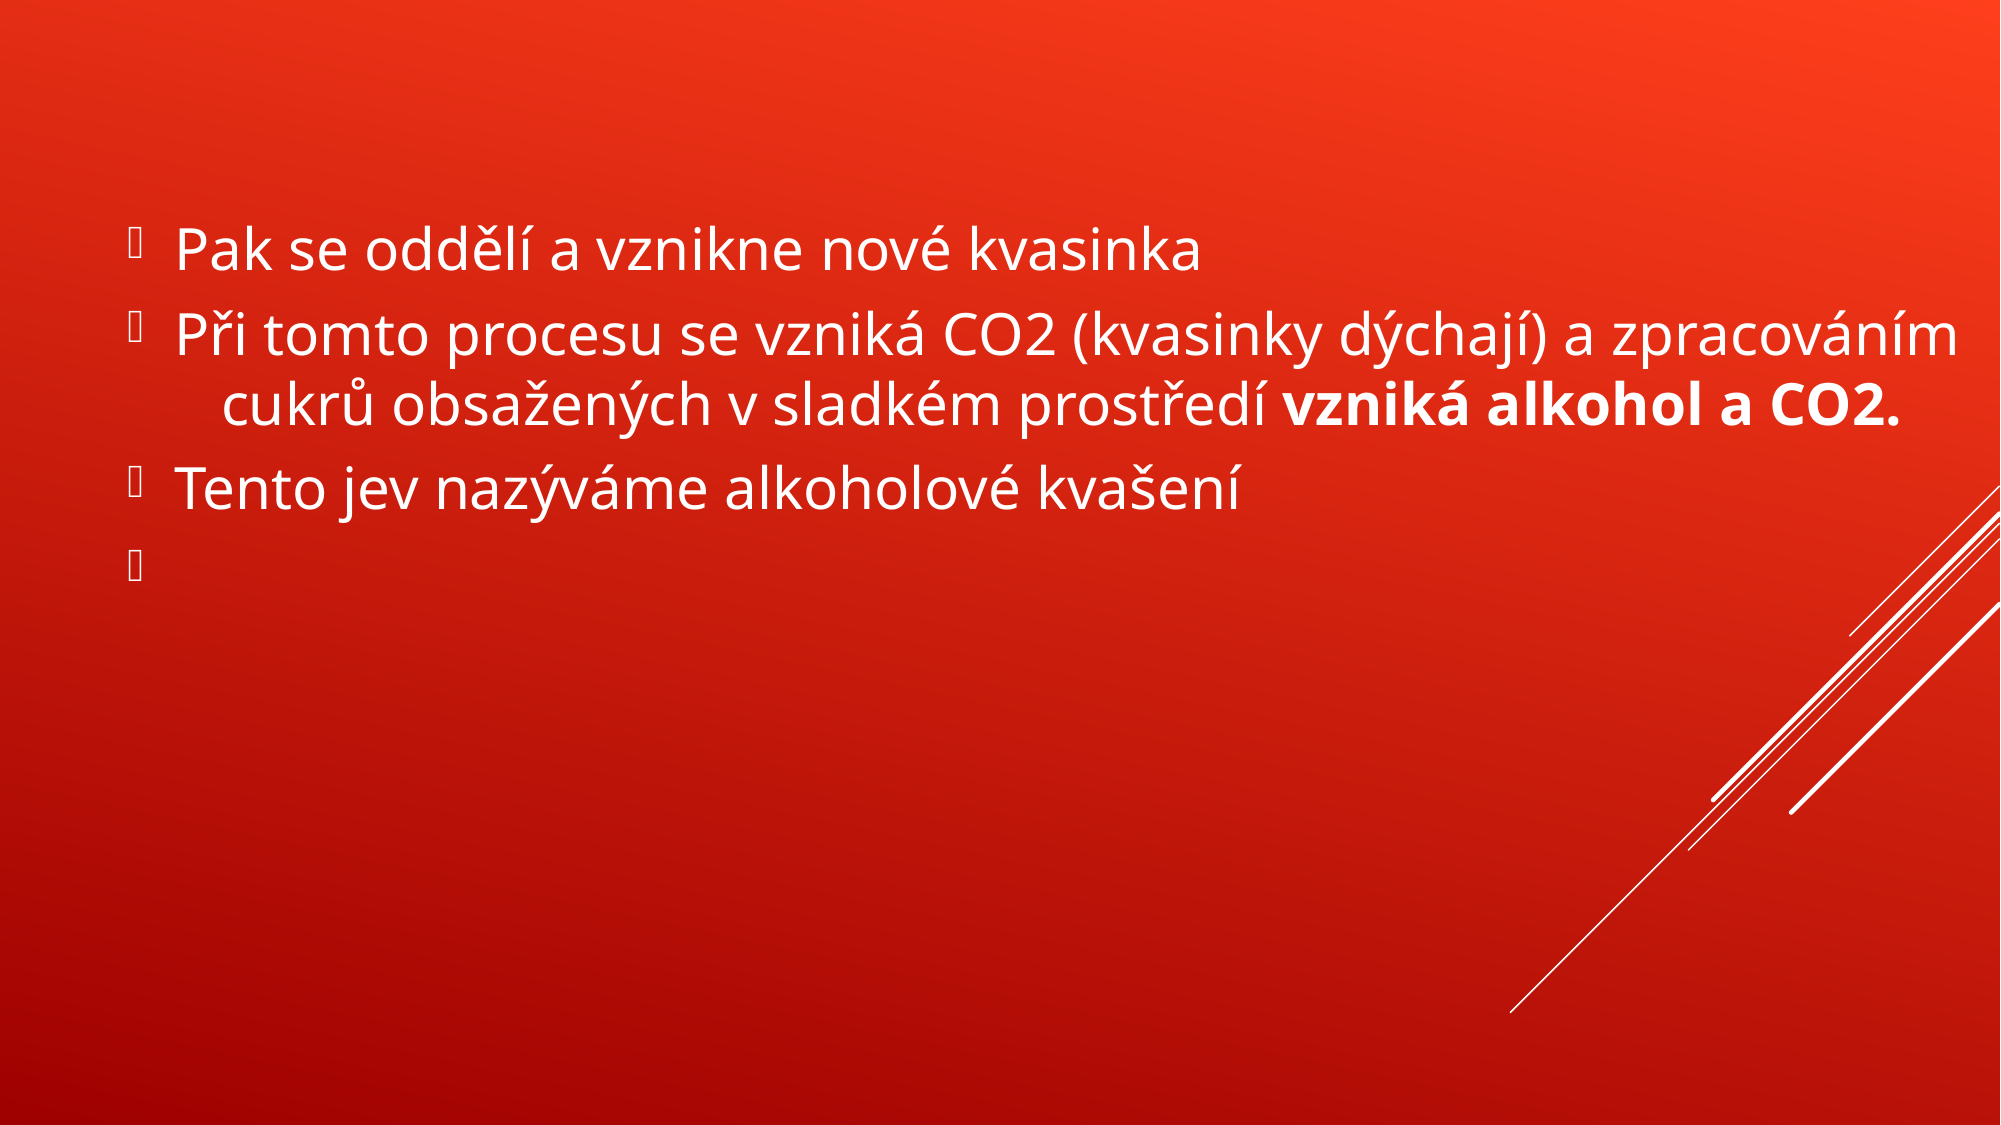

Pak se oddělí a vznikne nové kvasinka
Při tomto procesu se vzniká CO2 (kvasinky dýchají) a zpracováním cukrů obsažených v sladkém prostředí vzniká alkohol a CO2.
Tento jev nazýváme alkoholové kvašení
#